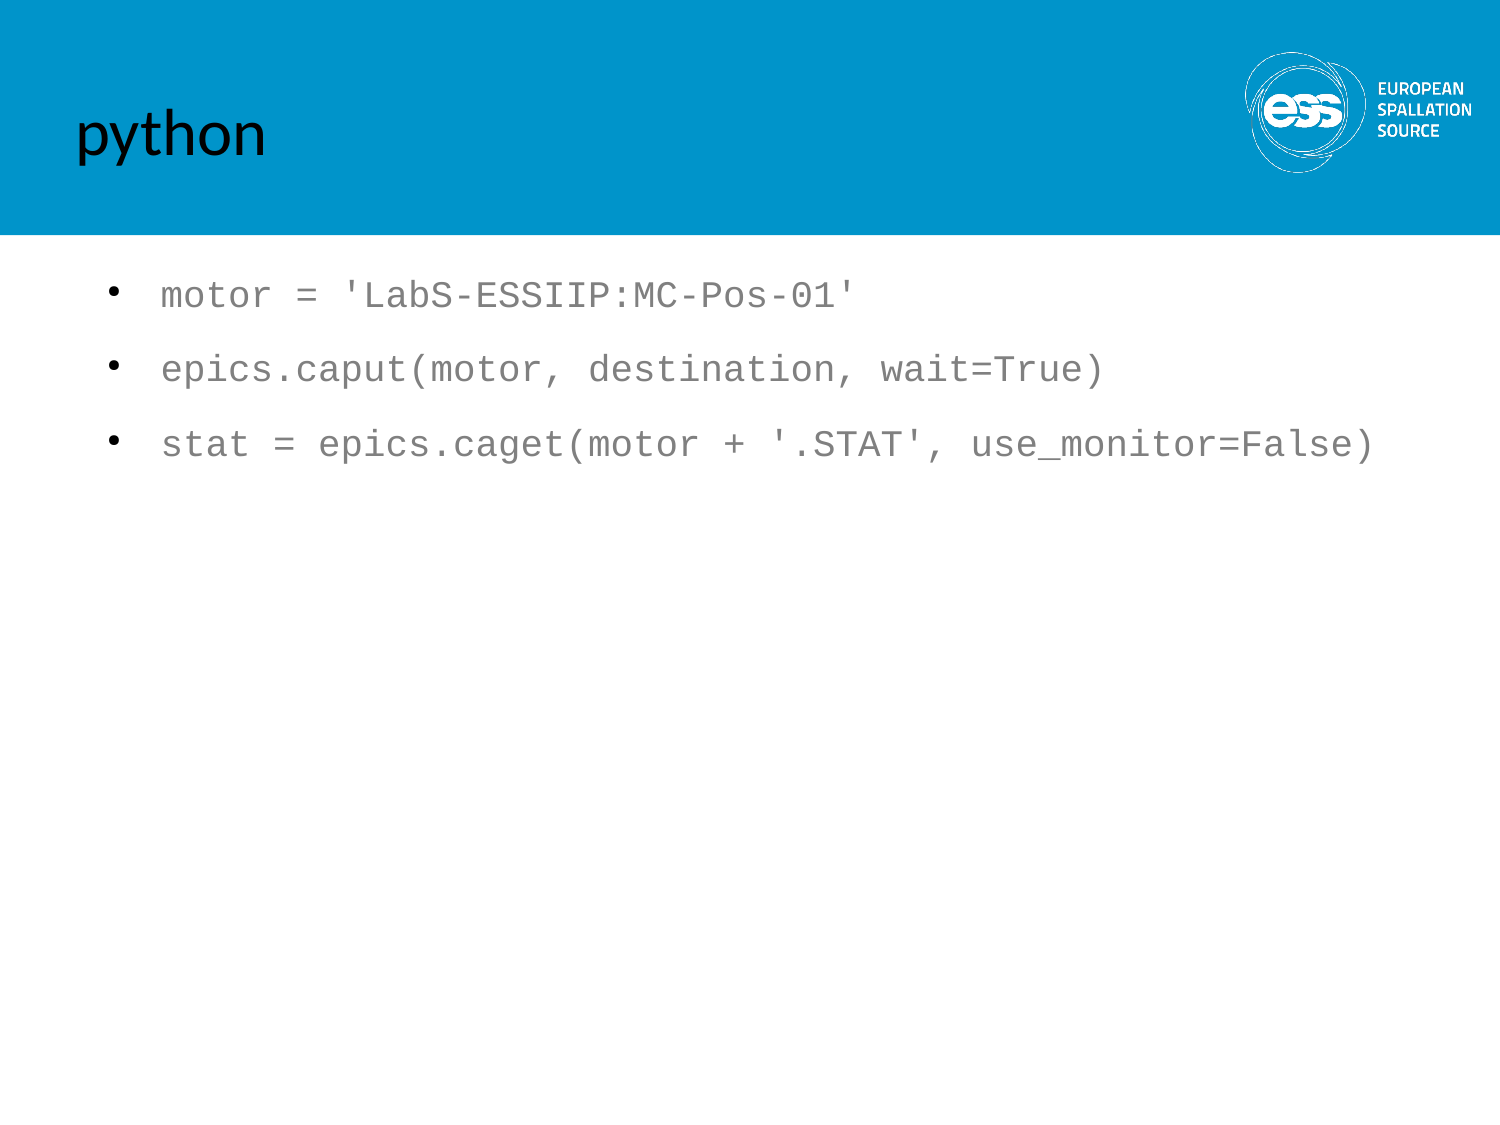

# python
motor = 'LabS-ESSIIP:MC-Pos-01'
epics.caput(motor, destination, wait=True)
stat = epics.caget(motor + '.STAT', use_monitor=False)